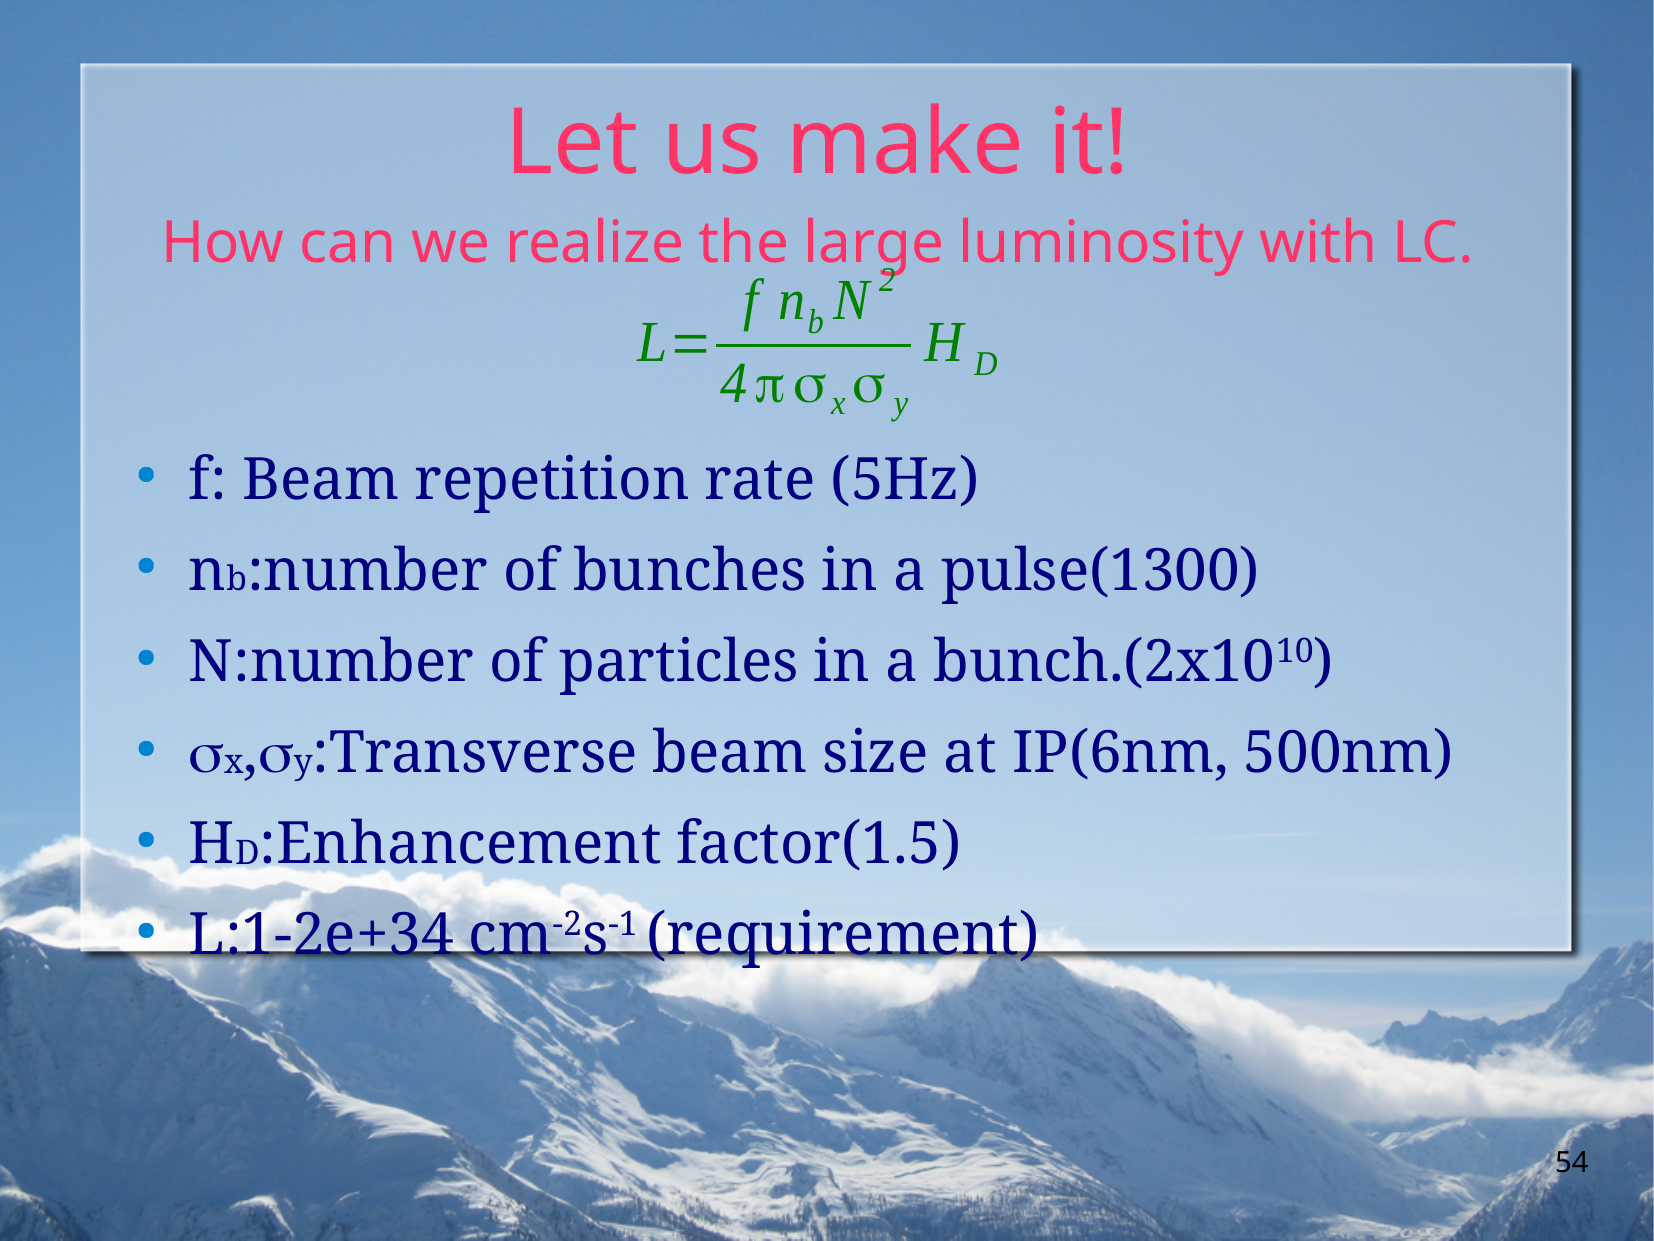

# Let us make it! How can we realize the large luminosity with LC.
f: Beam repetition rate (5Hz)
nb:number of bunches in a pulse(1300)
N:number of particles in a bunch.(2x1010)
sx,sy:Transverse beam size at IP(6nm, 500nm)
HD:Enhancement factor(1.5)
L:1-2e+34 cm-2s-1 (requirement)
54